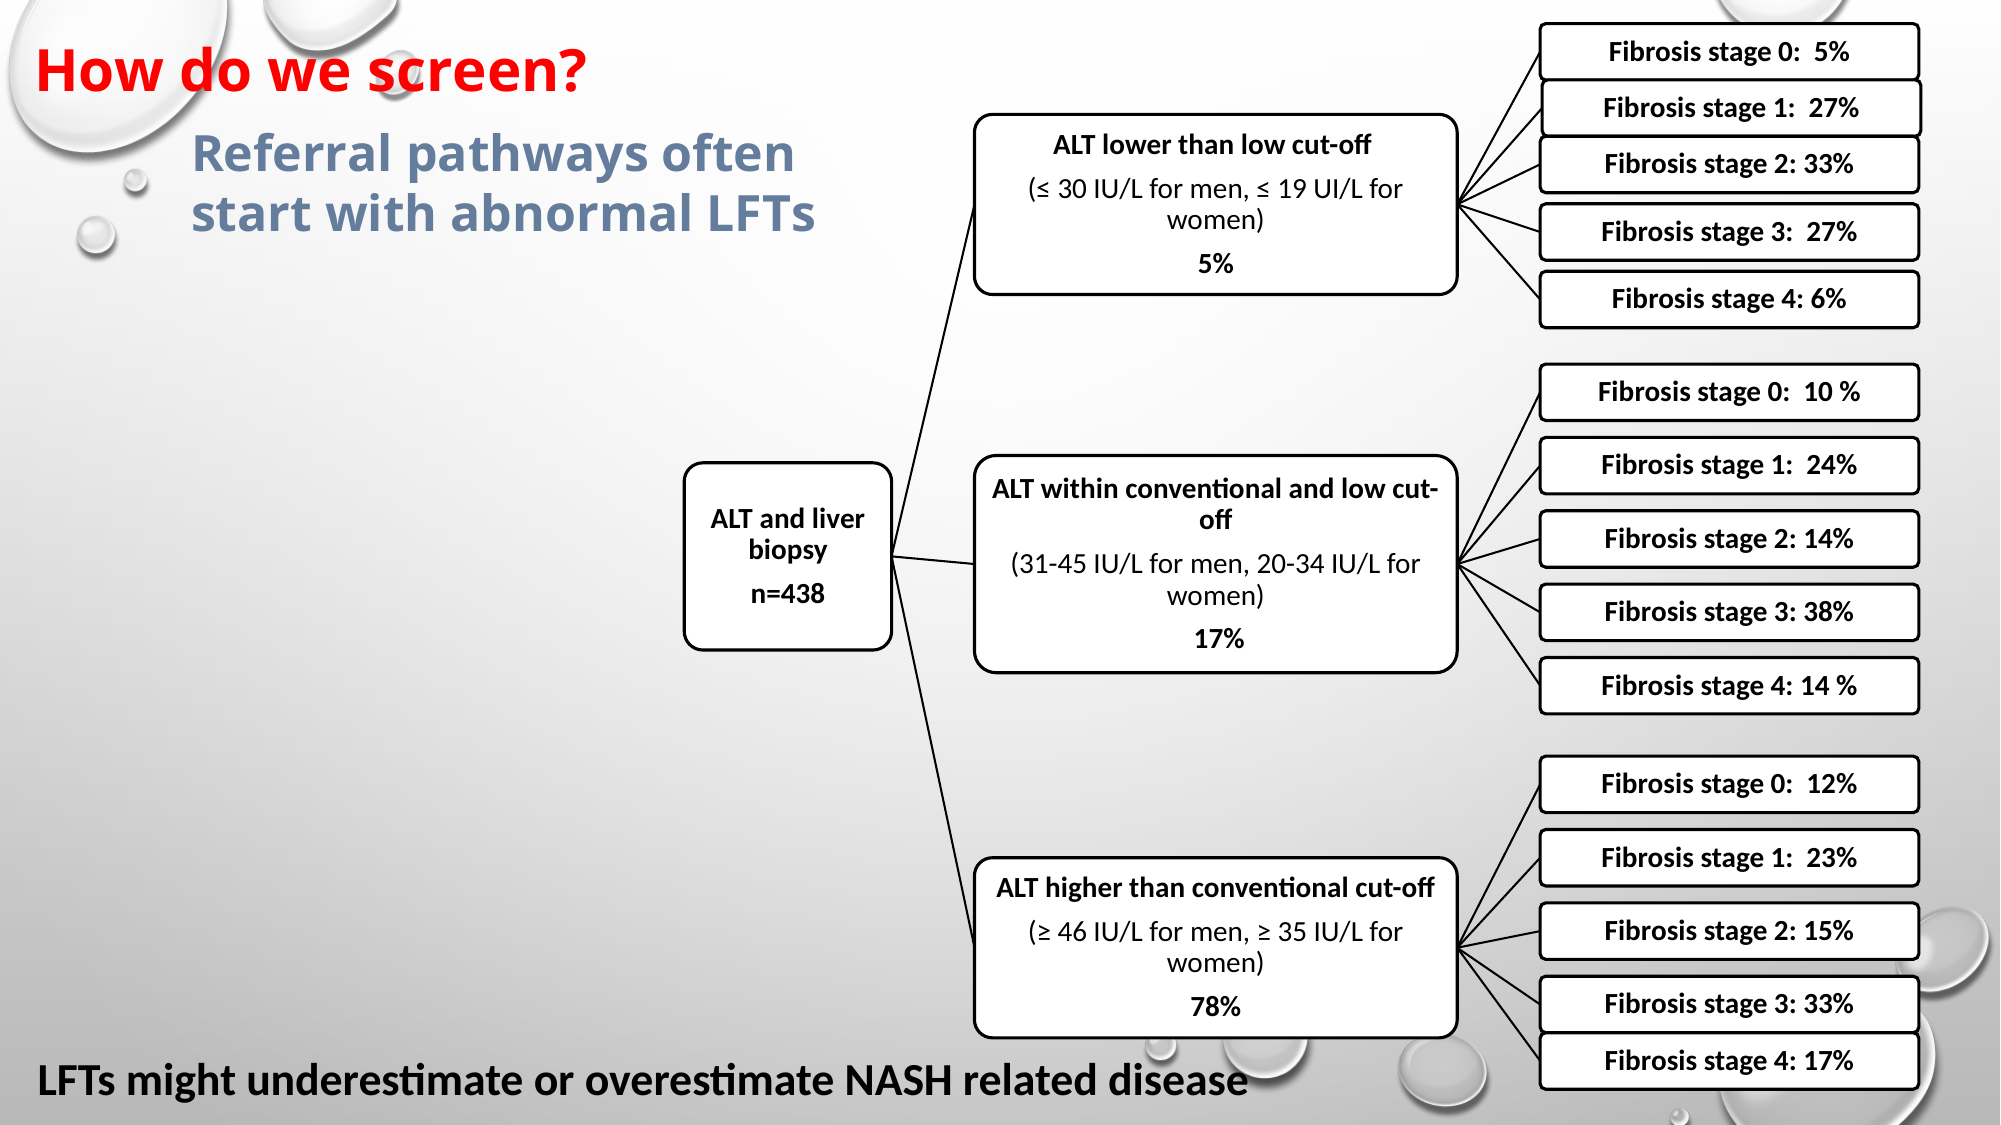

Fibrosis stage 0: 5%
Fibrosis stage 1: 27%
ALT lower than low cut-off
(≤ 30 IU/L for men, ≤ 19 UI/L for women)
5%
Fibrosis stage 2: 33%
Fibrosis stage 3: 27%
Fibrosis stage 4: 6%
Fibrosis stage 0: 10 %
Fibrosis stage 1: 24%
ALT within conventional and low cut-off
(31-45 IU/L for men, 20-34 IU/L for women)
 17%
ALT and liver biopsy
n=438
Fibrosis stage 2: 14%
Fibrosis stage 3: 38%
Fibrosis stage 4: 14 %
Fibrosis stage 0: 12%
Fibrosis stage 1: 23%
ALT higher than conventional cut-off
(≥ 46 IU/L for men, ≥ 35 IU/L for women)
78%
Fibrosis stage 2: 15%
Fibrosis stage 3: 33%
Fibrosis stage 4: 17%
How do we screen?
Referral pathways often start with abnormal LFTs
LFTs might underestimate or overestimate NASH related disease